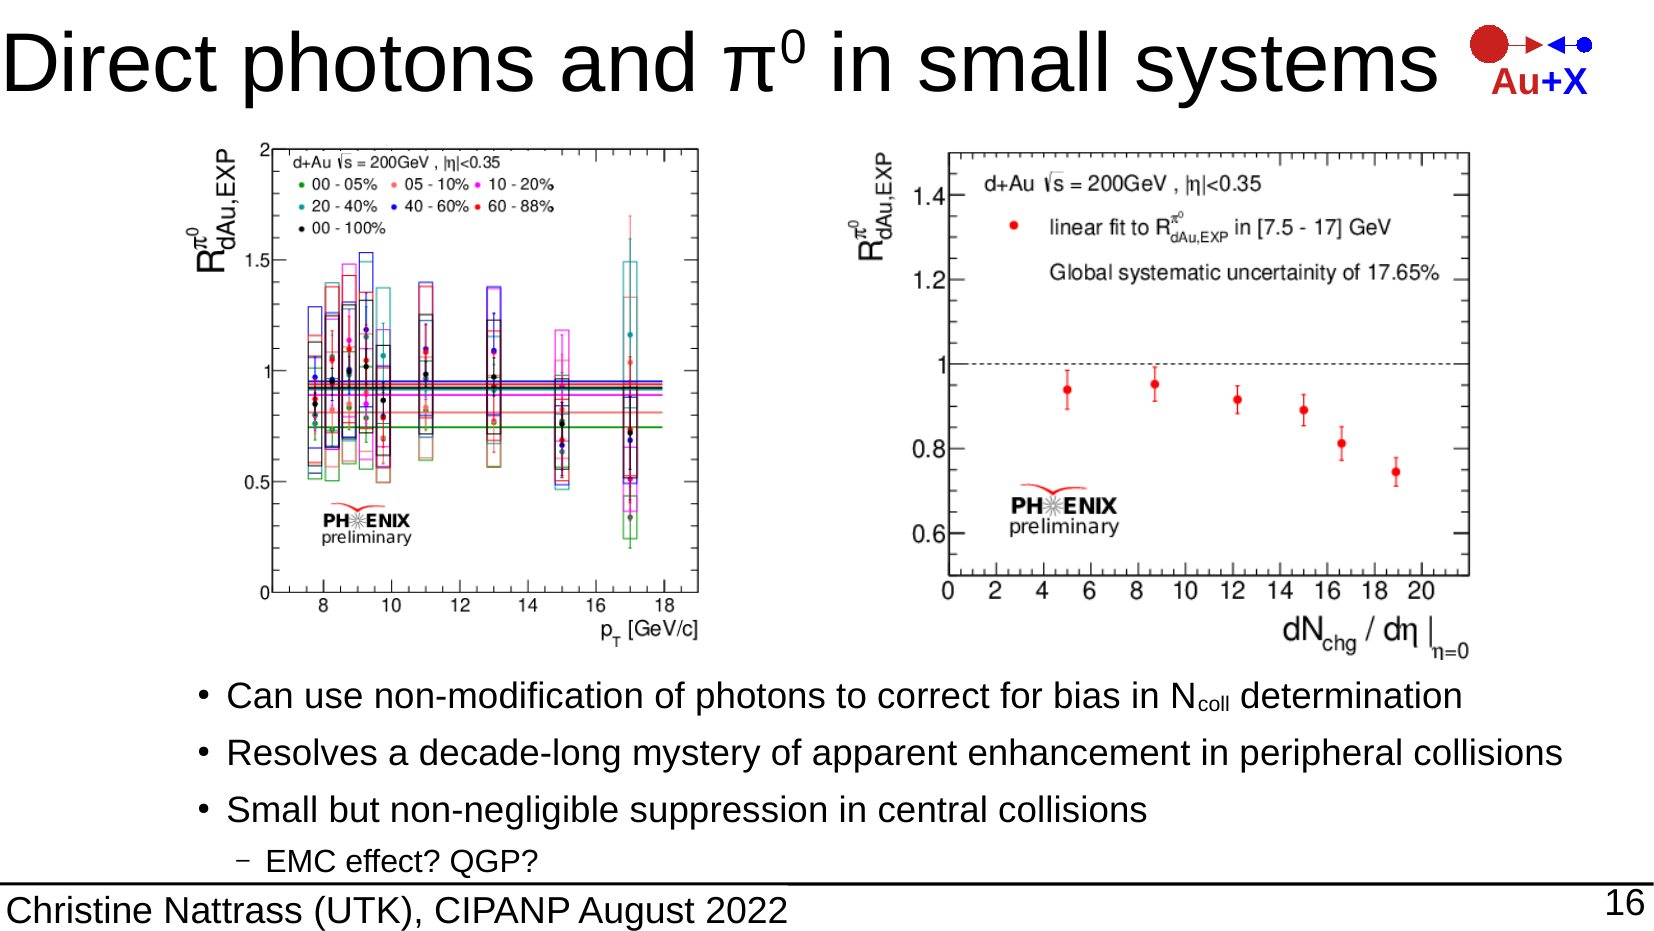

# Direct photons and π0 in small systems
Au+X
Can use non-modification of photons to correct for bias in Ncoll determination
Resolves a decade-long mystery of apparent enhancement in peripheral collisions
Small but non-negligible suppression in central collisions
EMC effect? QGP?